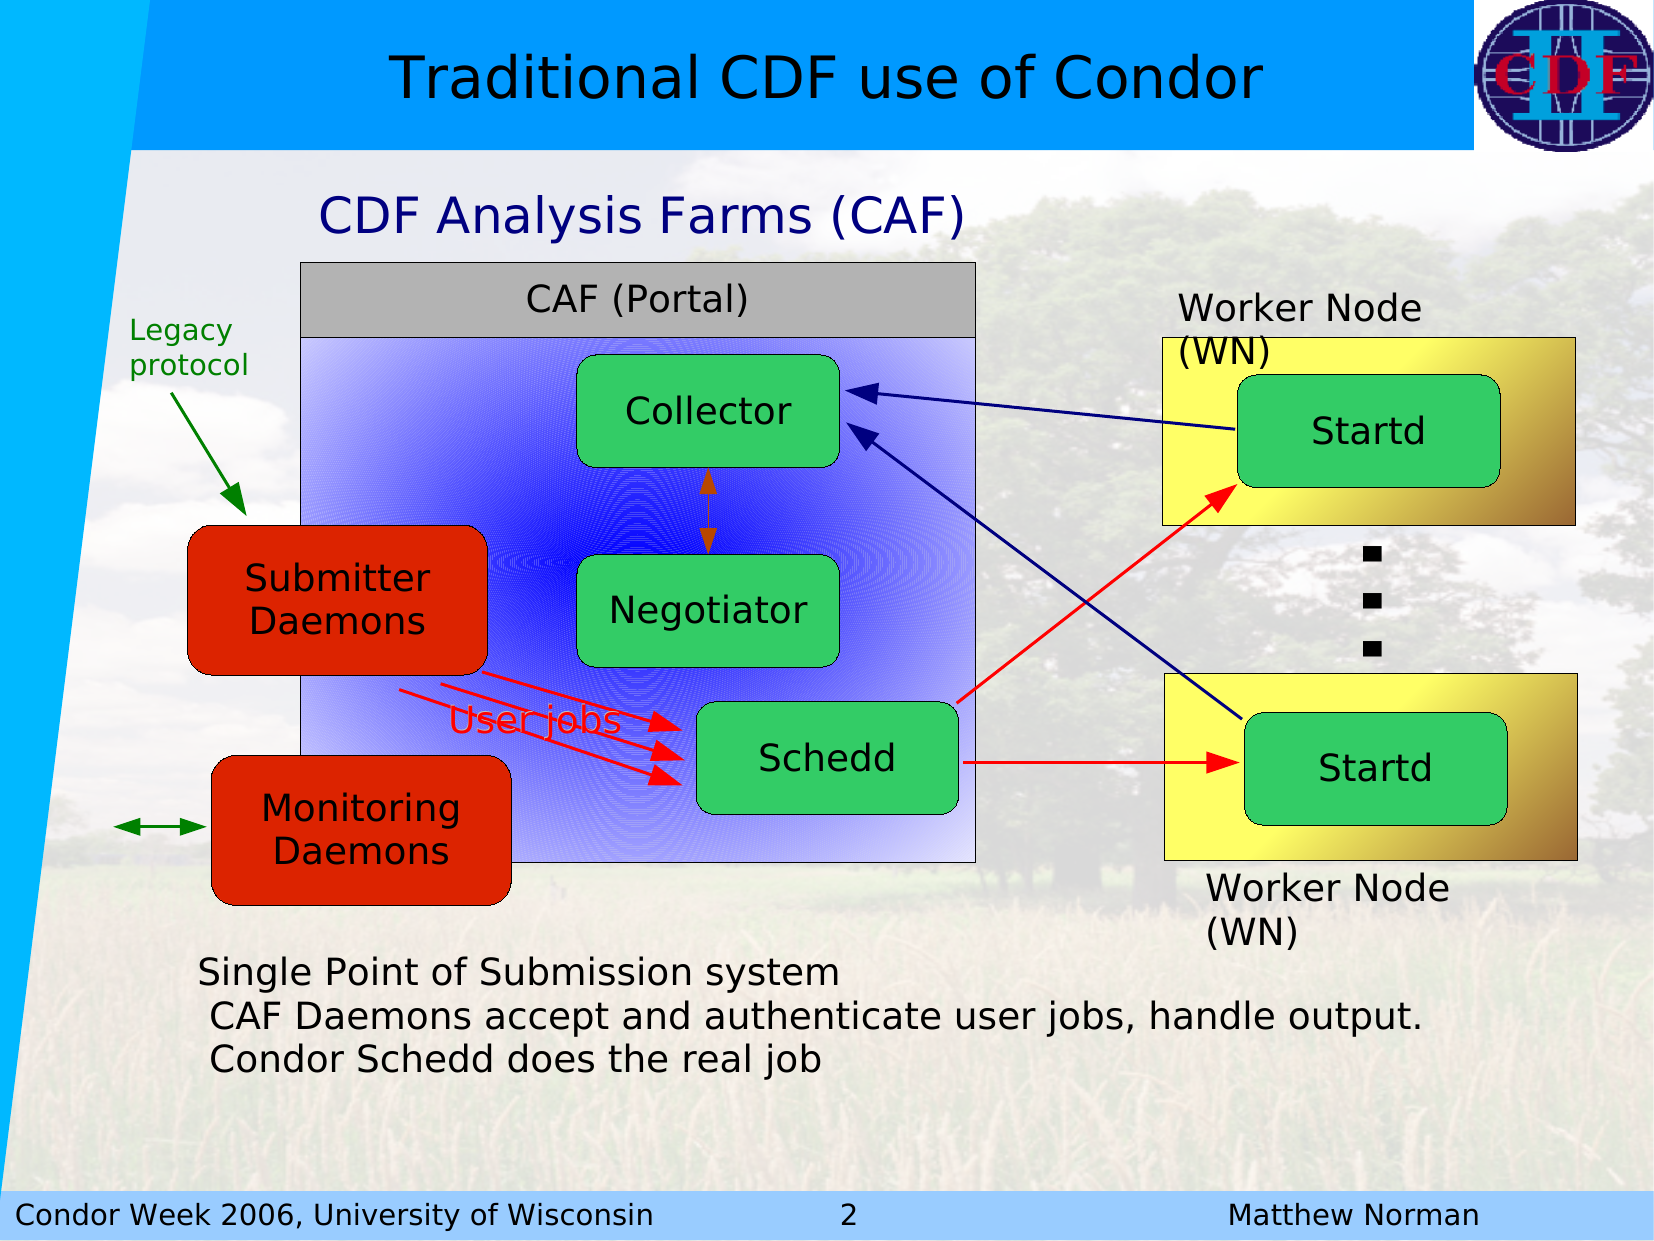

Traditional CDF use of Condor
CDF Analysis Farms (CAF)
CAF (Portal)
Worker Node (WN)
Legacy
protocol
Collector
Startd
...
Submitter
Daemons
Negotiator
User jobs
Schedd
Startd
Monitoring
Daemons
Worker Node (WN)
Single Point of Submission system
 CAF Daemons accept and authenticate user jobs, handle output.
 Condor Schedd does the real job